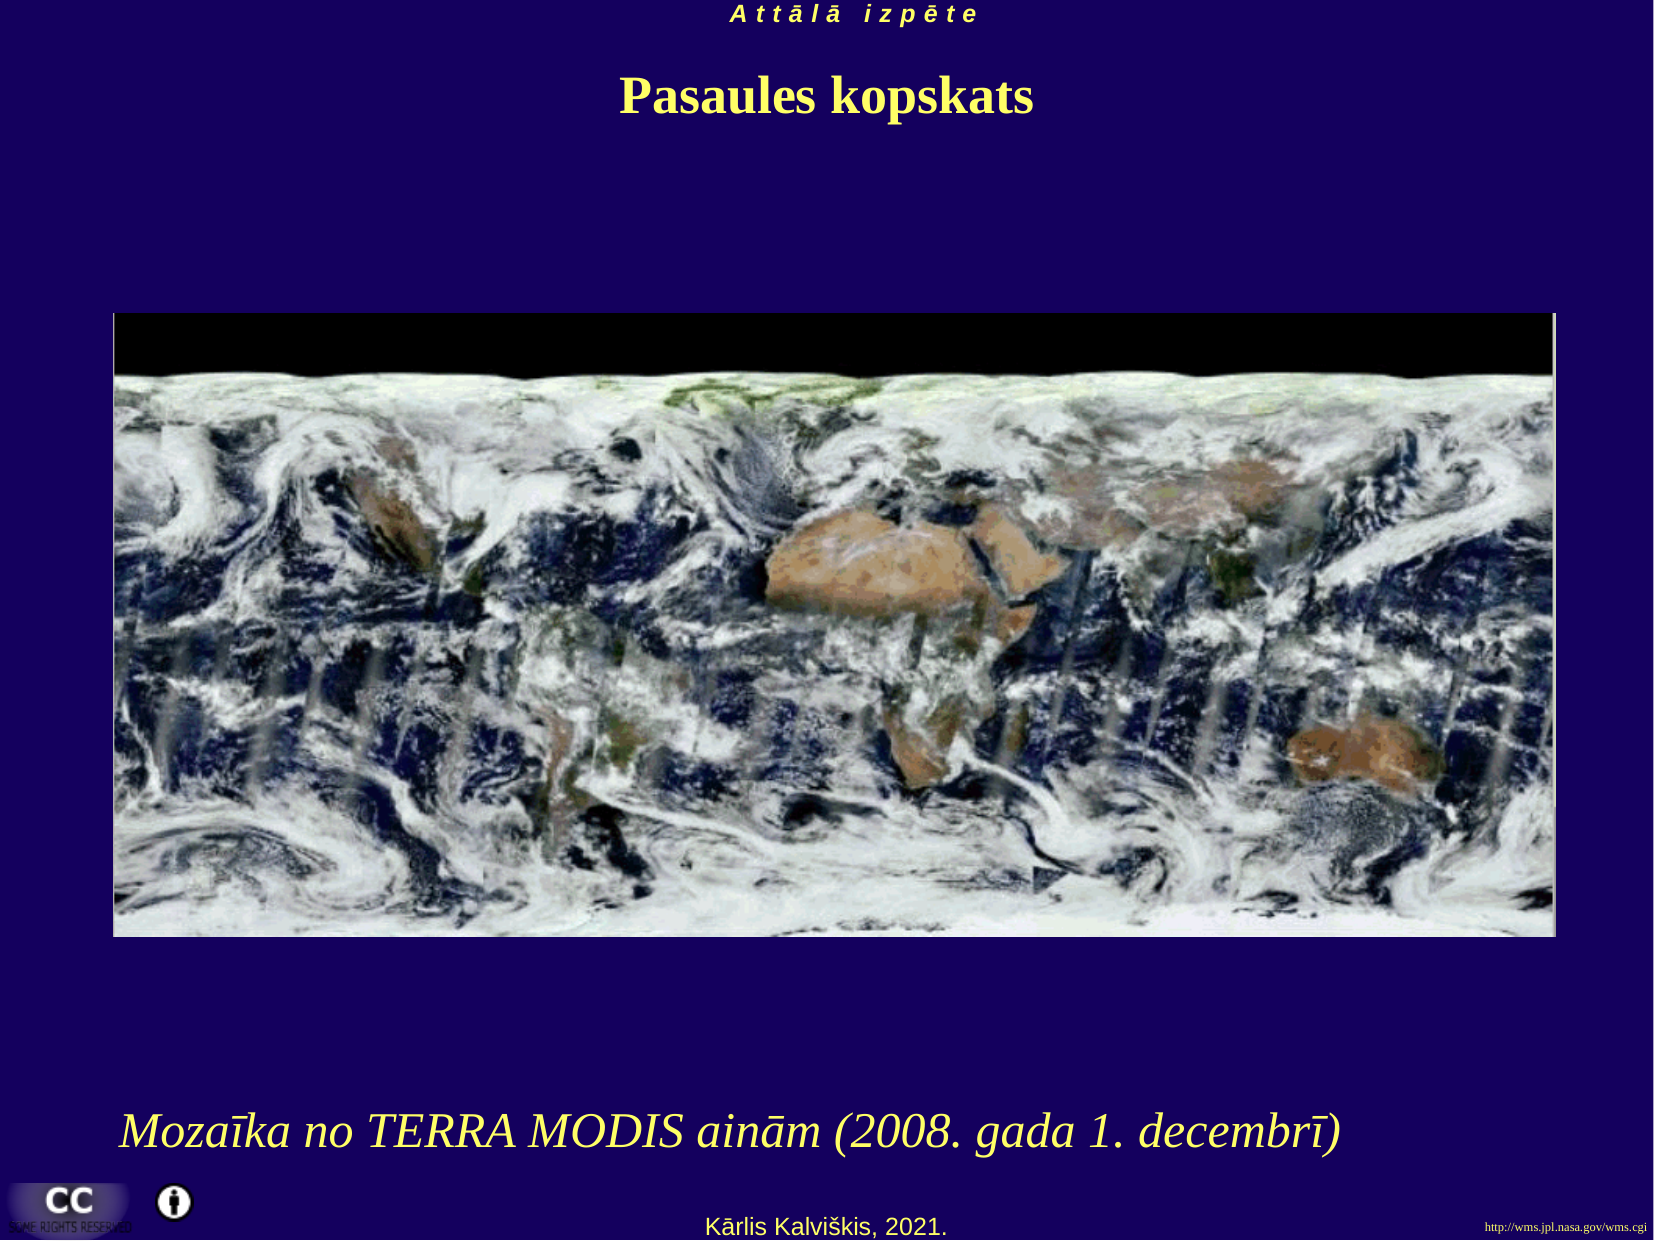

# Pasaules kopskats
Mozaīka no TERRA MODIS ainām (2008. gada 1. decembrī)
http://wms.jpl.nasa.gov/wms.cgi